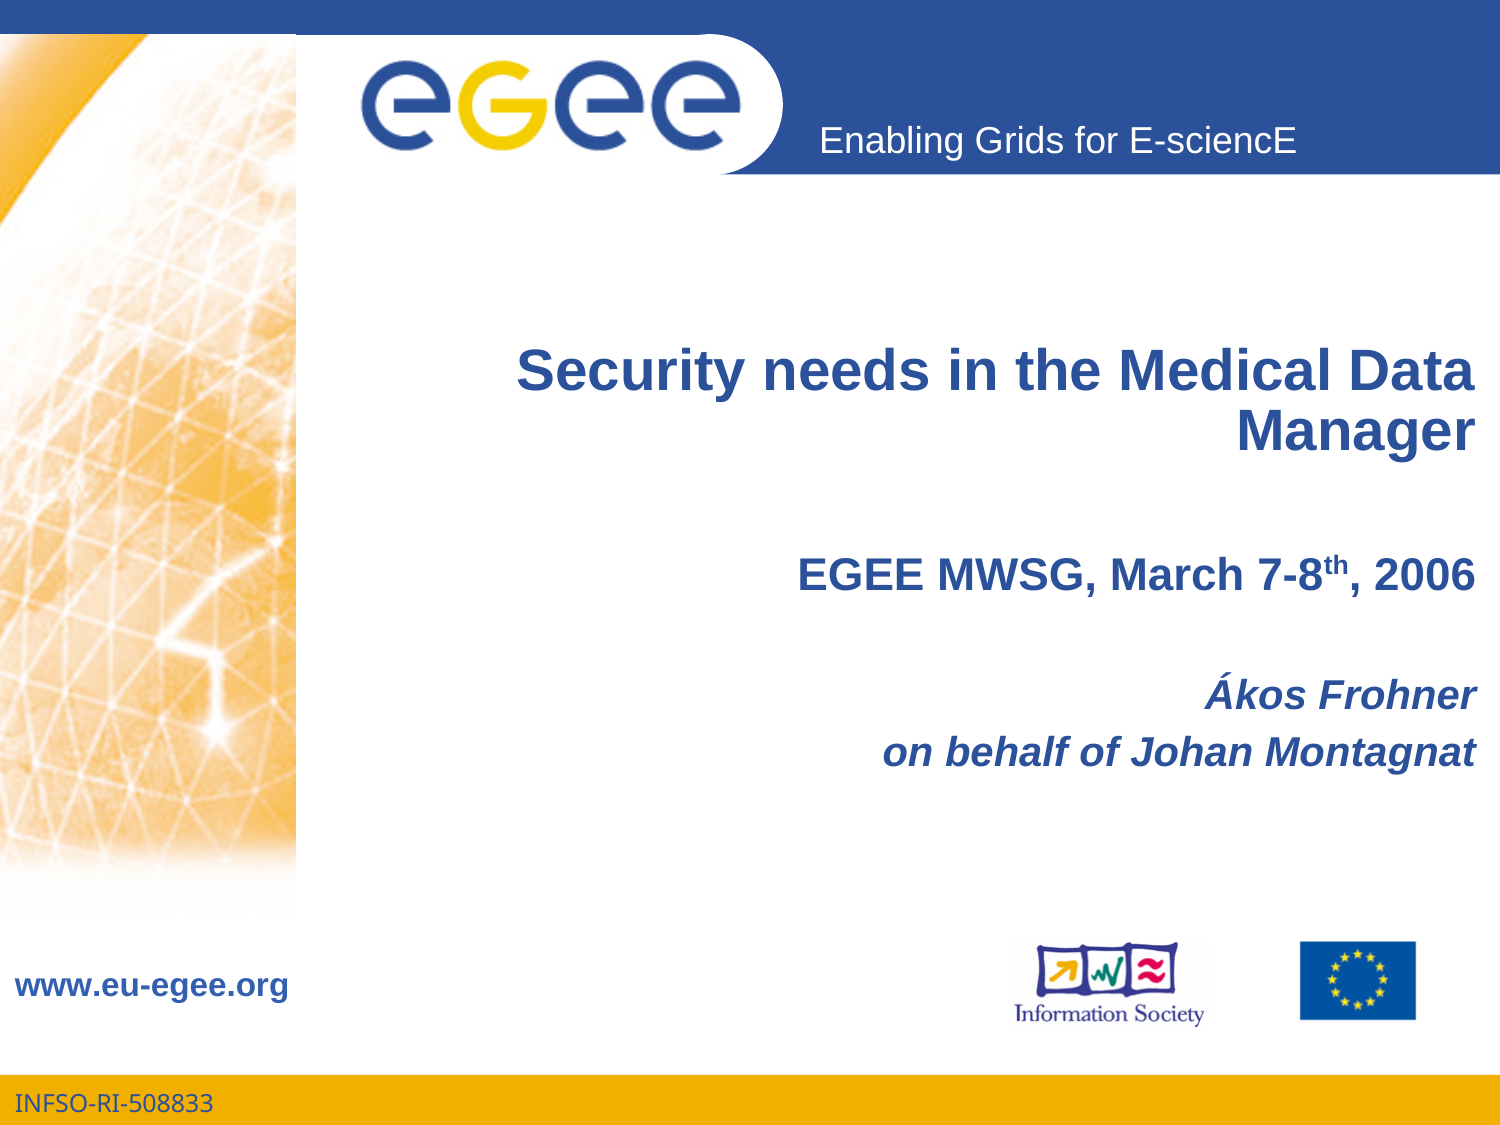

Security needs in the Medical Data Manager
EGEE MWSG, March 7-8th, 2006
Ákos Frohner
on behalf of Johan Montagnat